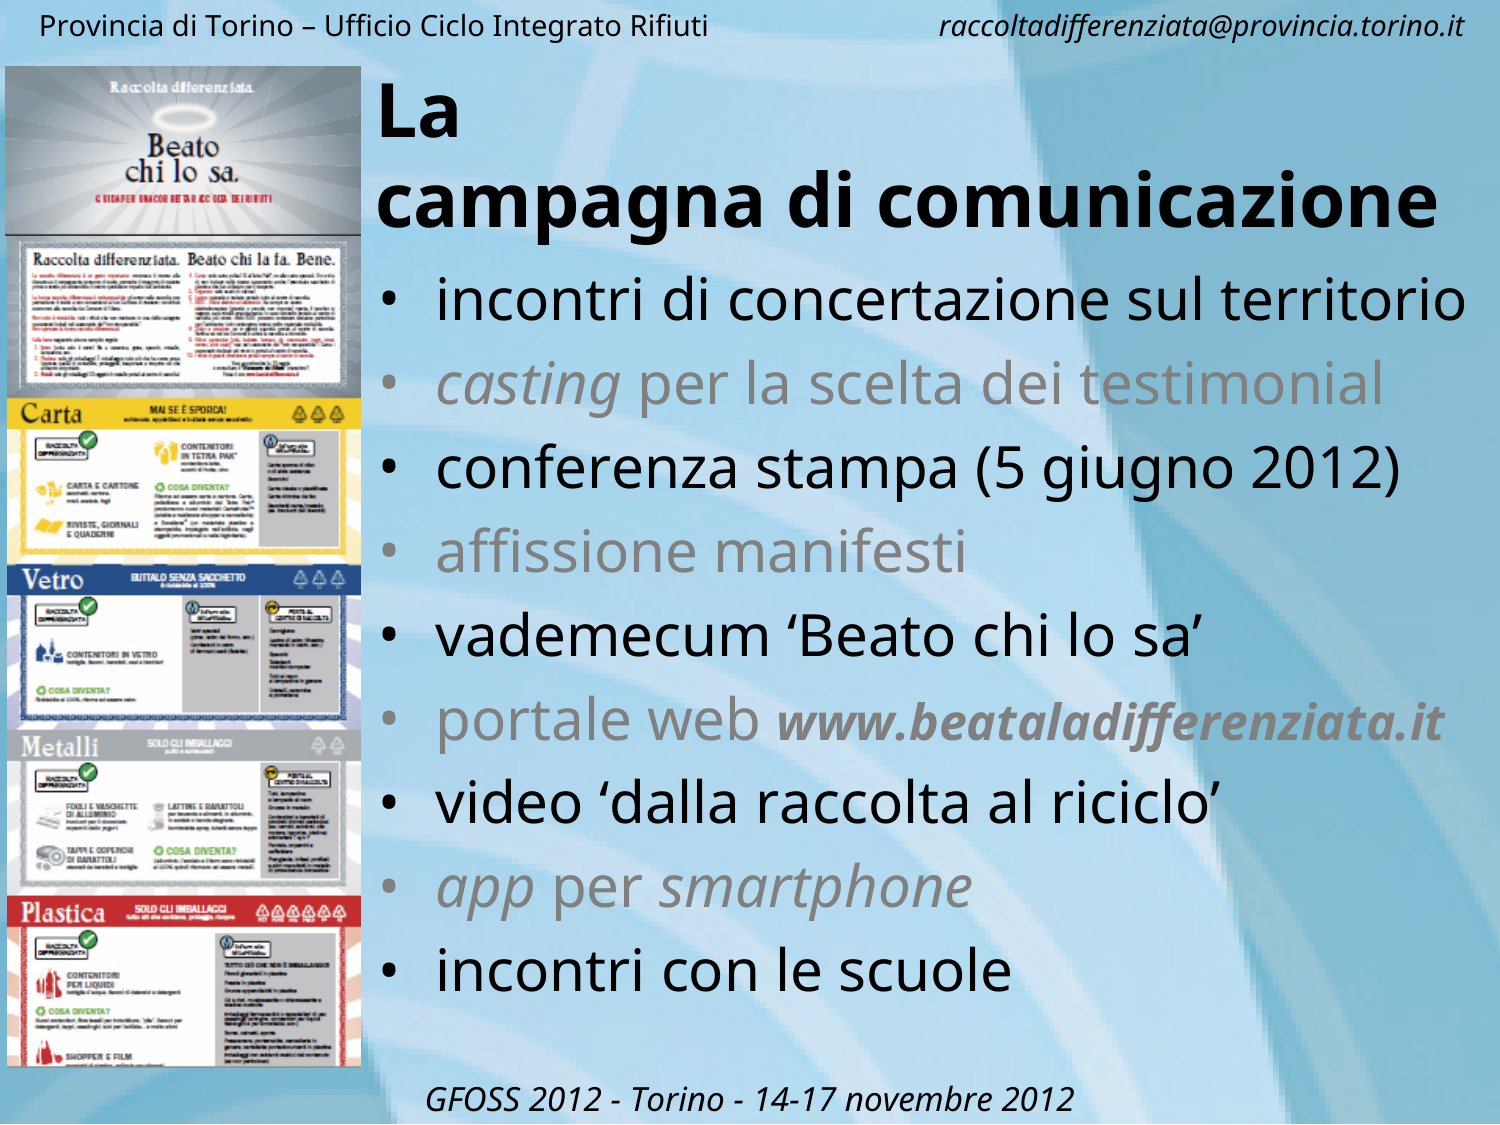

La
campagna di comunicazione
incontri di concertazione sul territorio
casting per la scelta dei testimonial
conferenza stampa (5 giugno 2012)
affissione manifesti
vademecum ‘Beato chi lo sa’
portale web www.beataladifferenziata.it
video ‘dalla raccolta al riciclo’
app per smartphone
incontri con le scuole